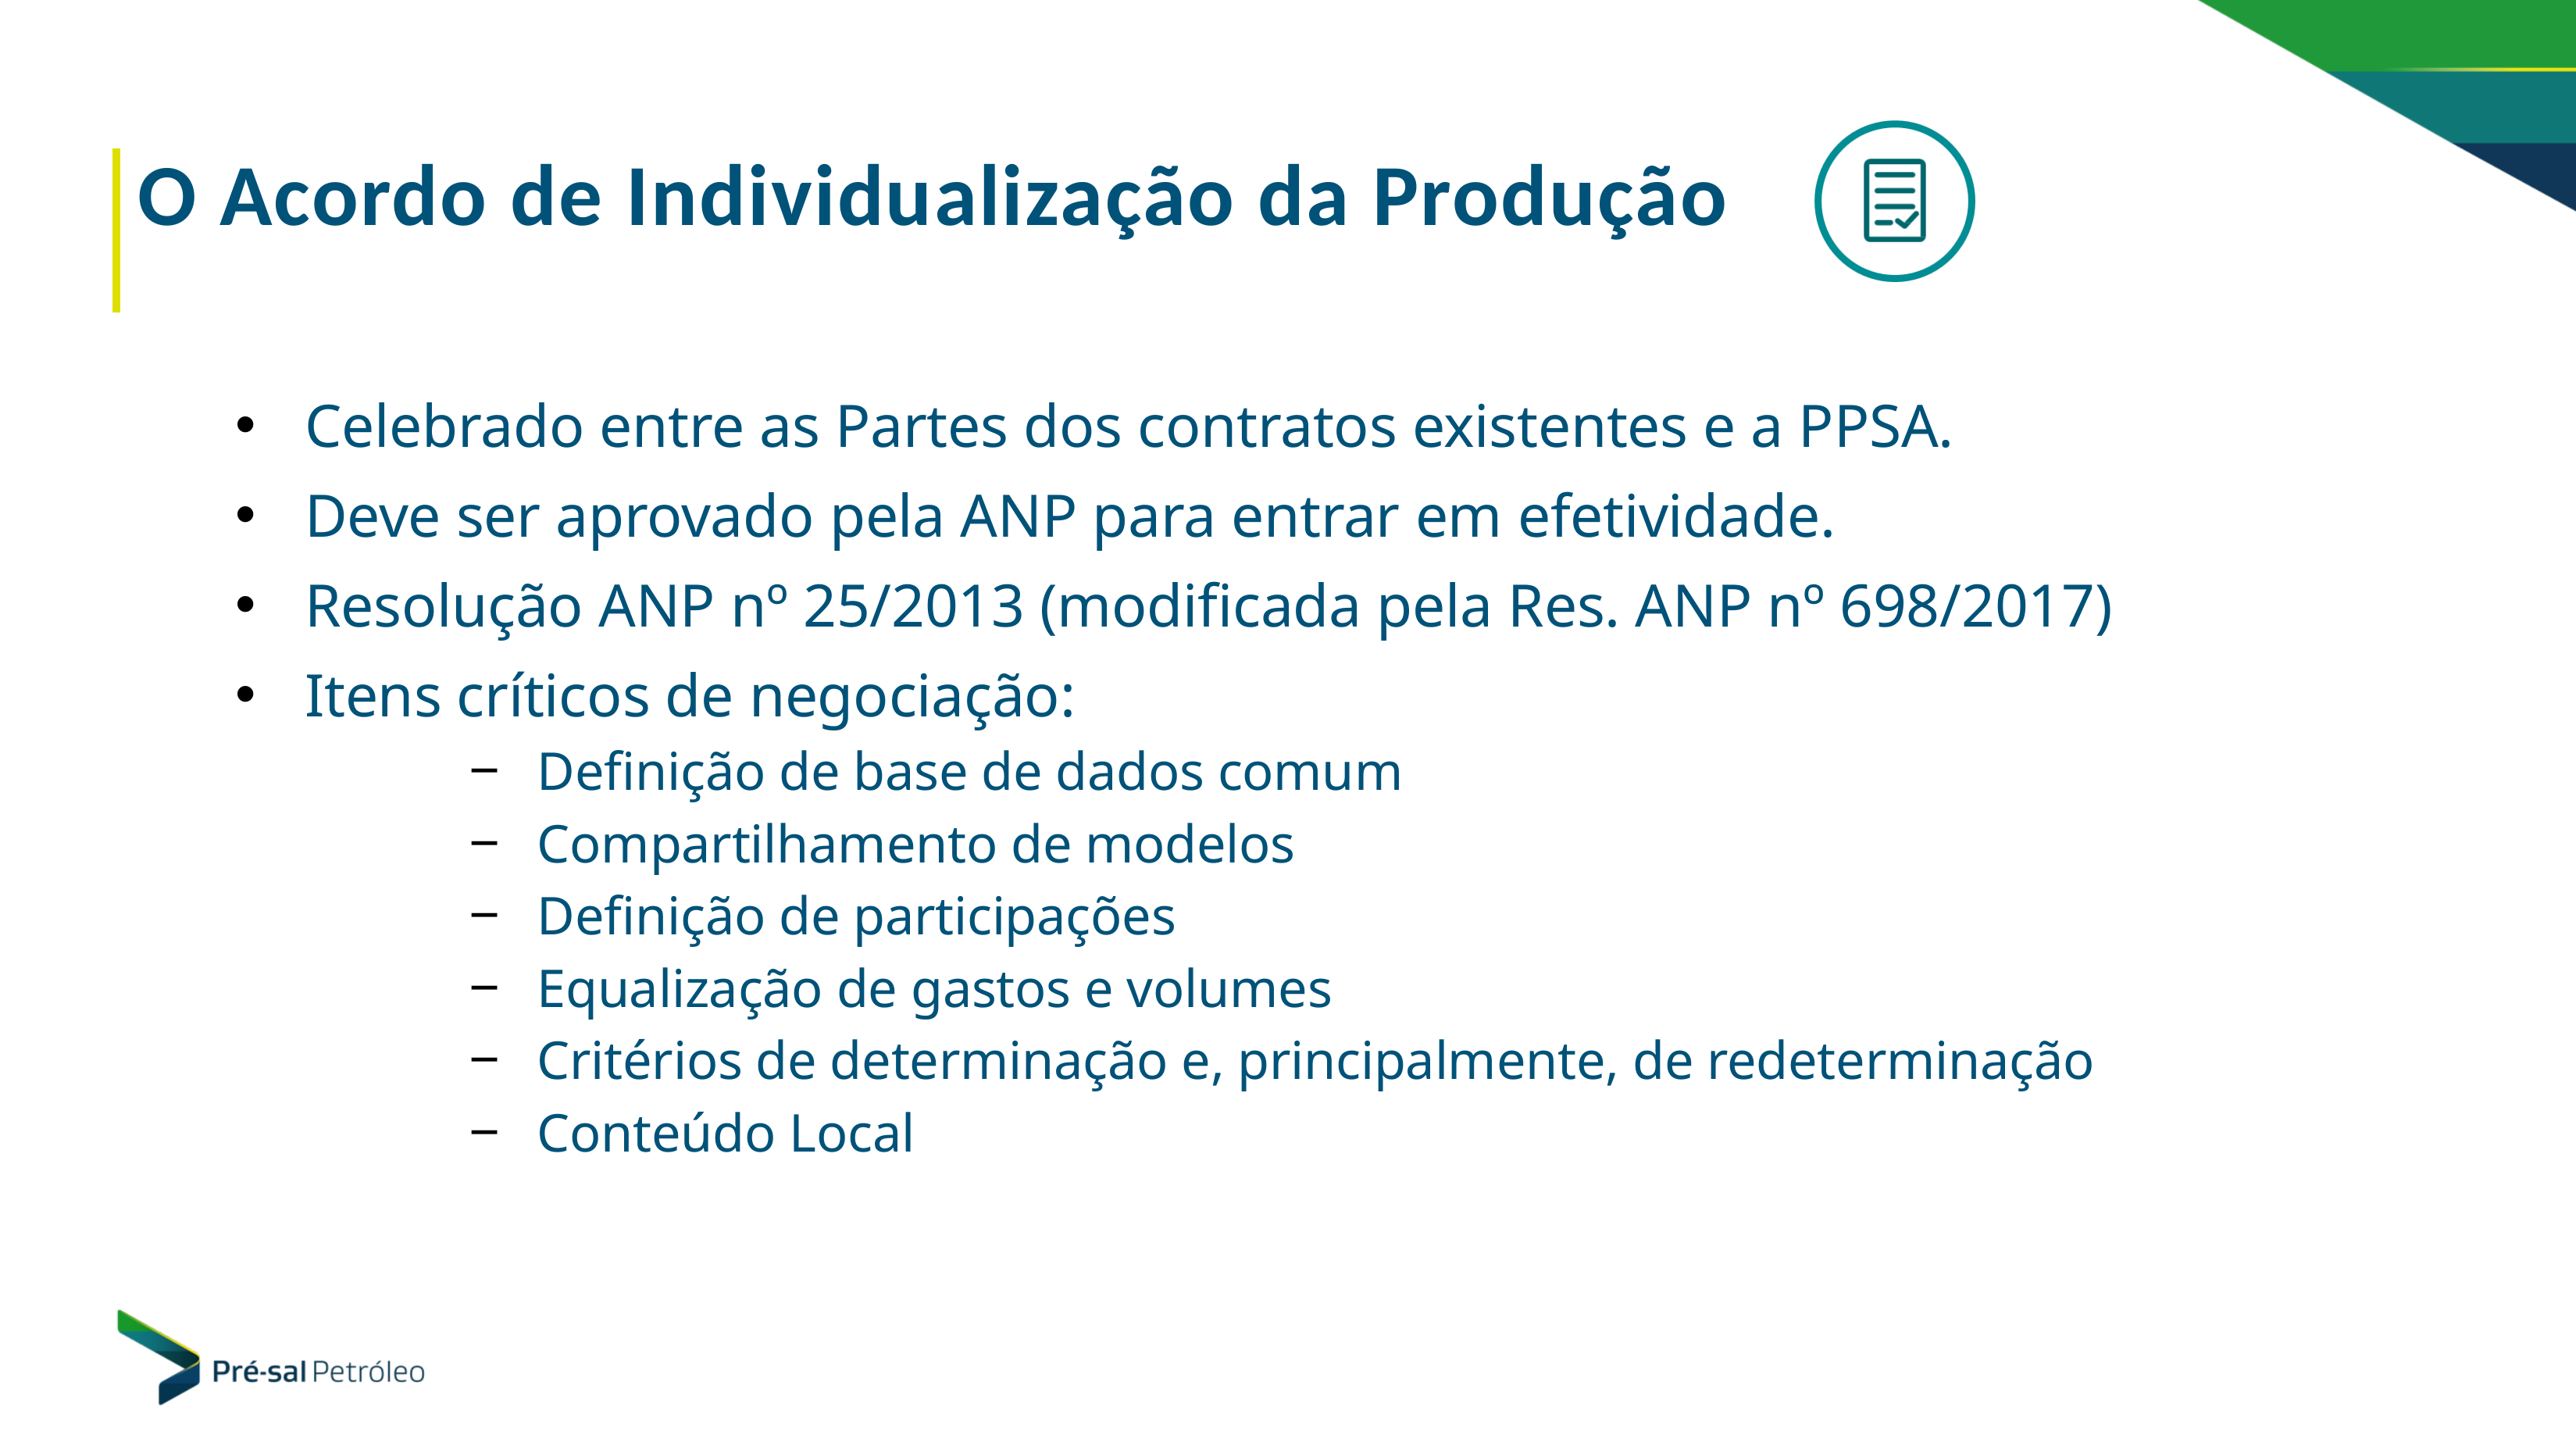

# O Acordo de Individualização da Produção
Celebrado entre as Partes dos contratos existentes e a PPSA.
Deve ser aprovado pela ANP para entrar em efetividade.
Resolução ANP nº 25/2013 (modificada pela Res. ANP nº 698/2017)
Itens críticos de negociação:
Definição de base de dados comum
Compartilhamento de modelos
Definição de participações
Equalização de gastos e volumes
Critérios de determinação e, principalmente, de redeterminação
Conteúdo Local